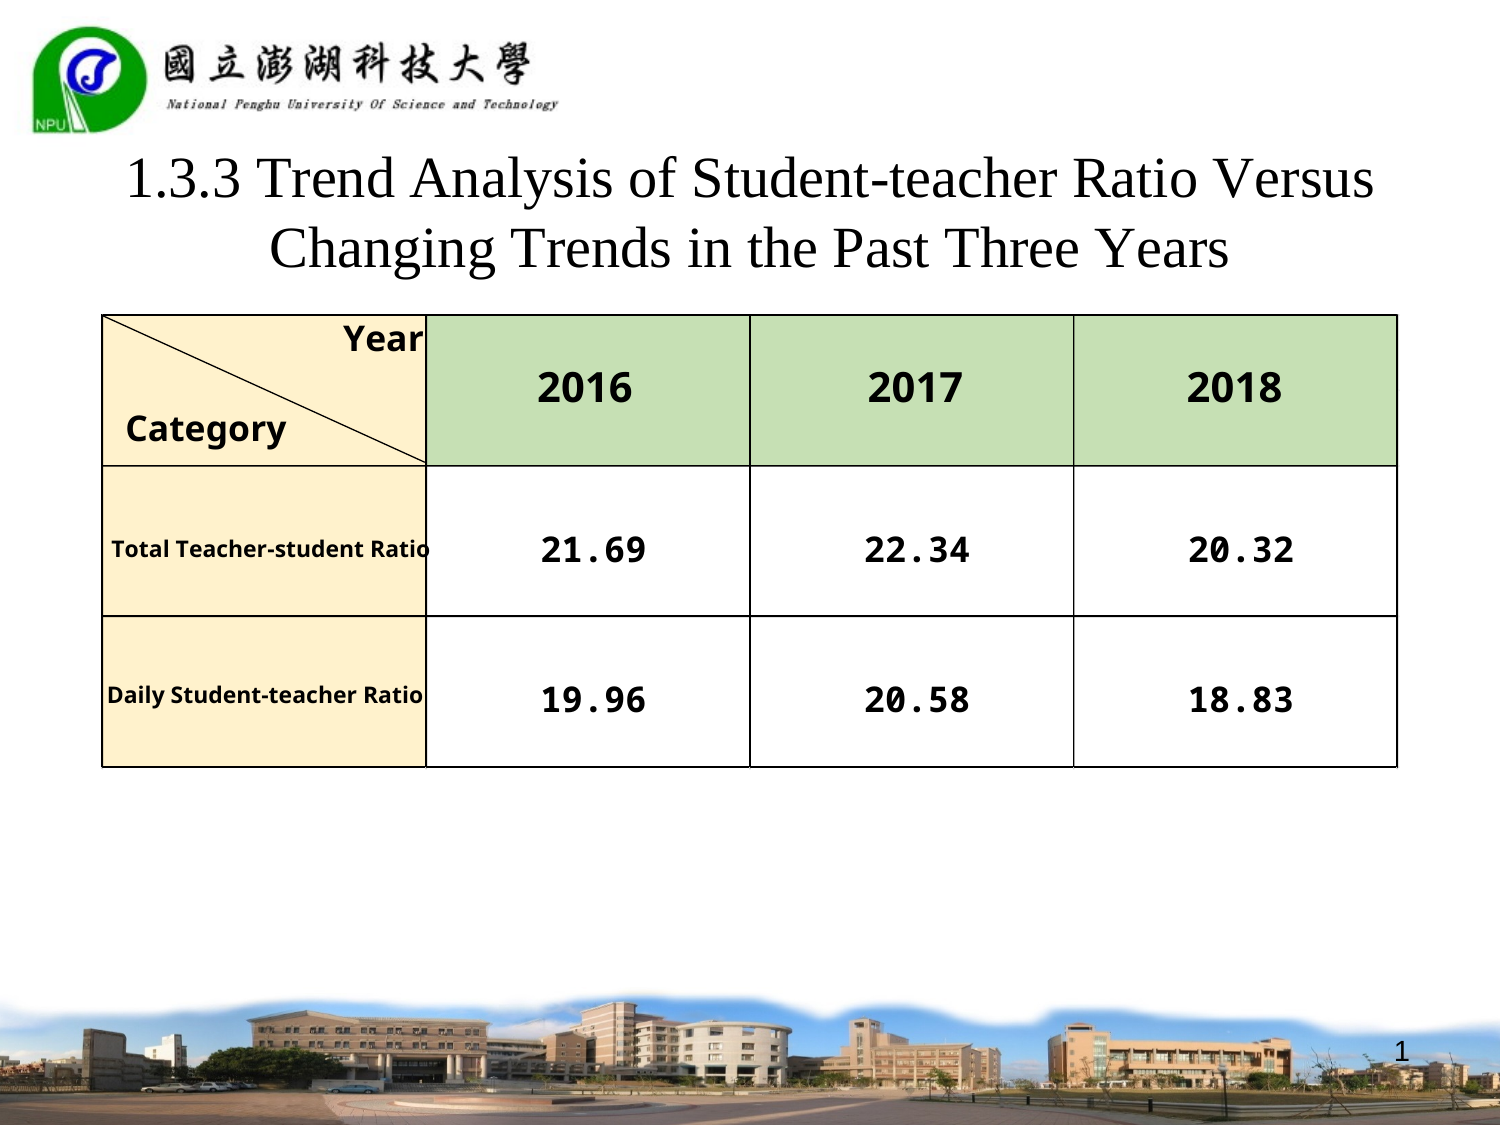

# 1.3.3 Trend Analysis of Student-teacher Ratio Versus Changing Trends in the Past Three Years
 Year
2016
2017
2018
 Category
21.69
22.34
20.32
Total Teacher-student Ratio
19.96
20.58
18.83
Daily Student-teacher Ratio